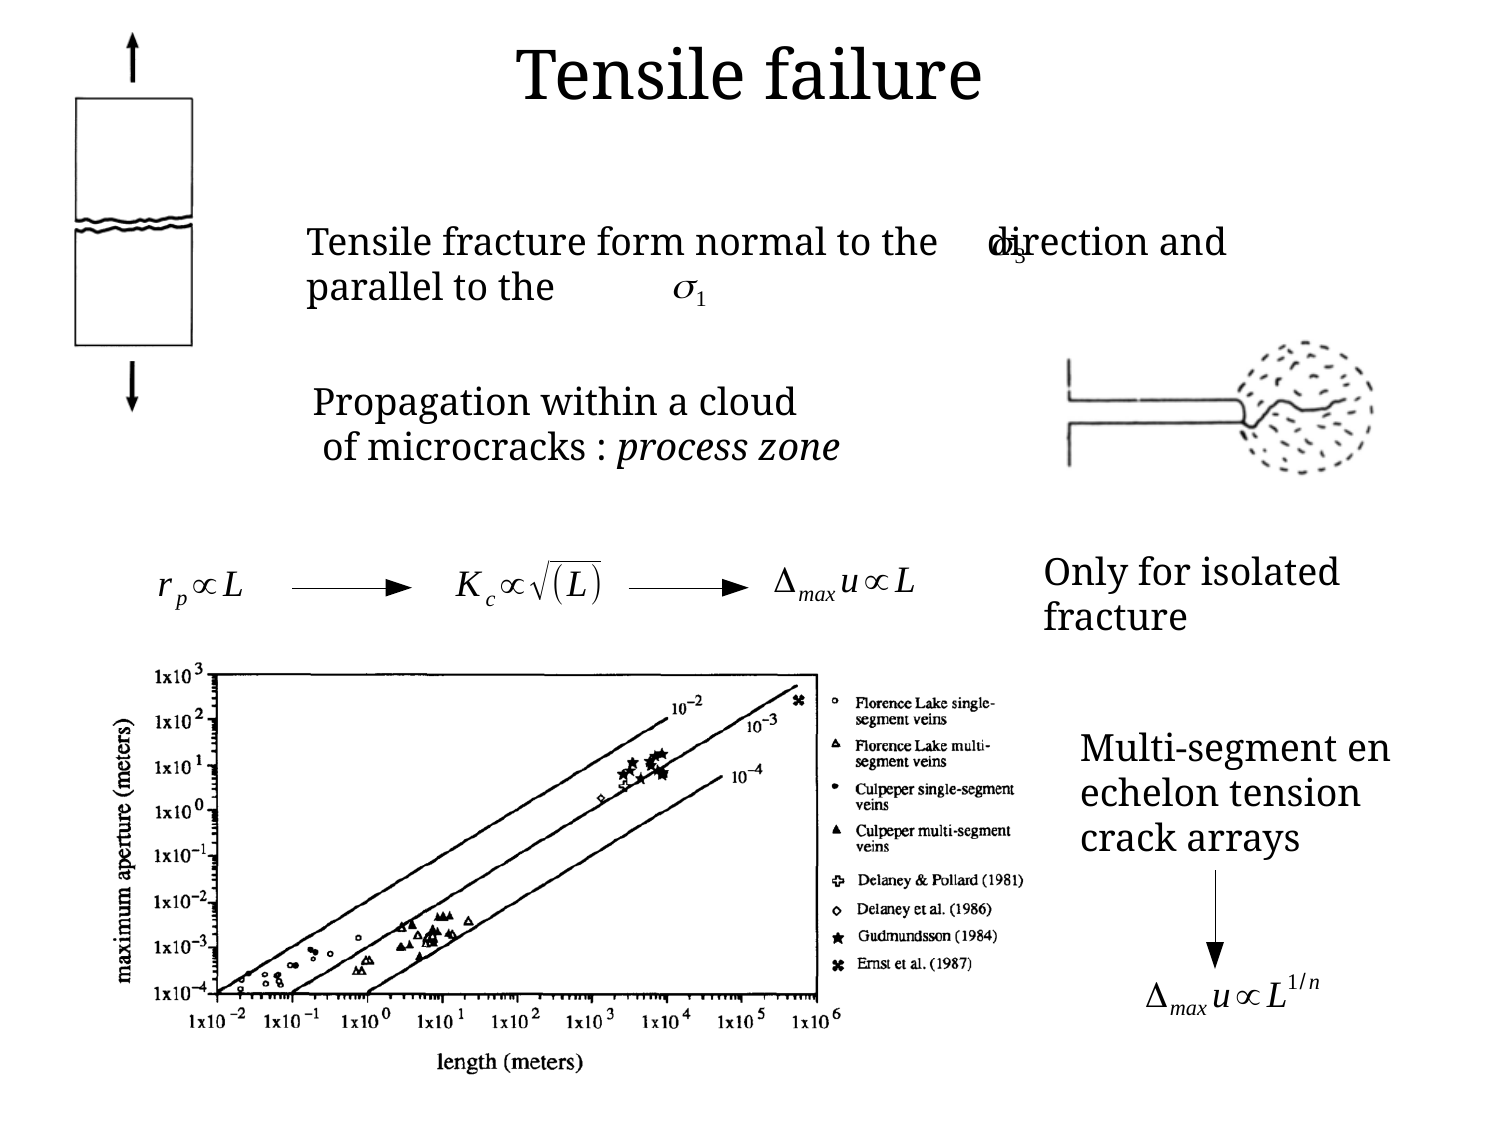

# Tensile failure
Tensile fracture form normal to the direction and parallel to the
Propagation within a cloud
 of microcracks : process zone
Only for isolated fracture
Multi-segment en echelon tension crack arrays